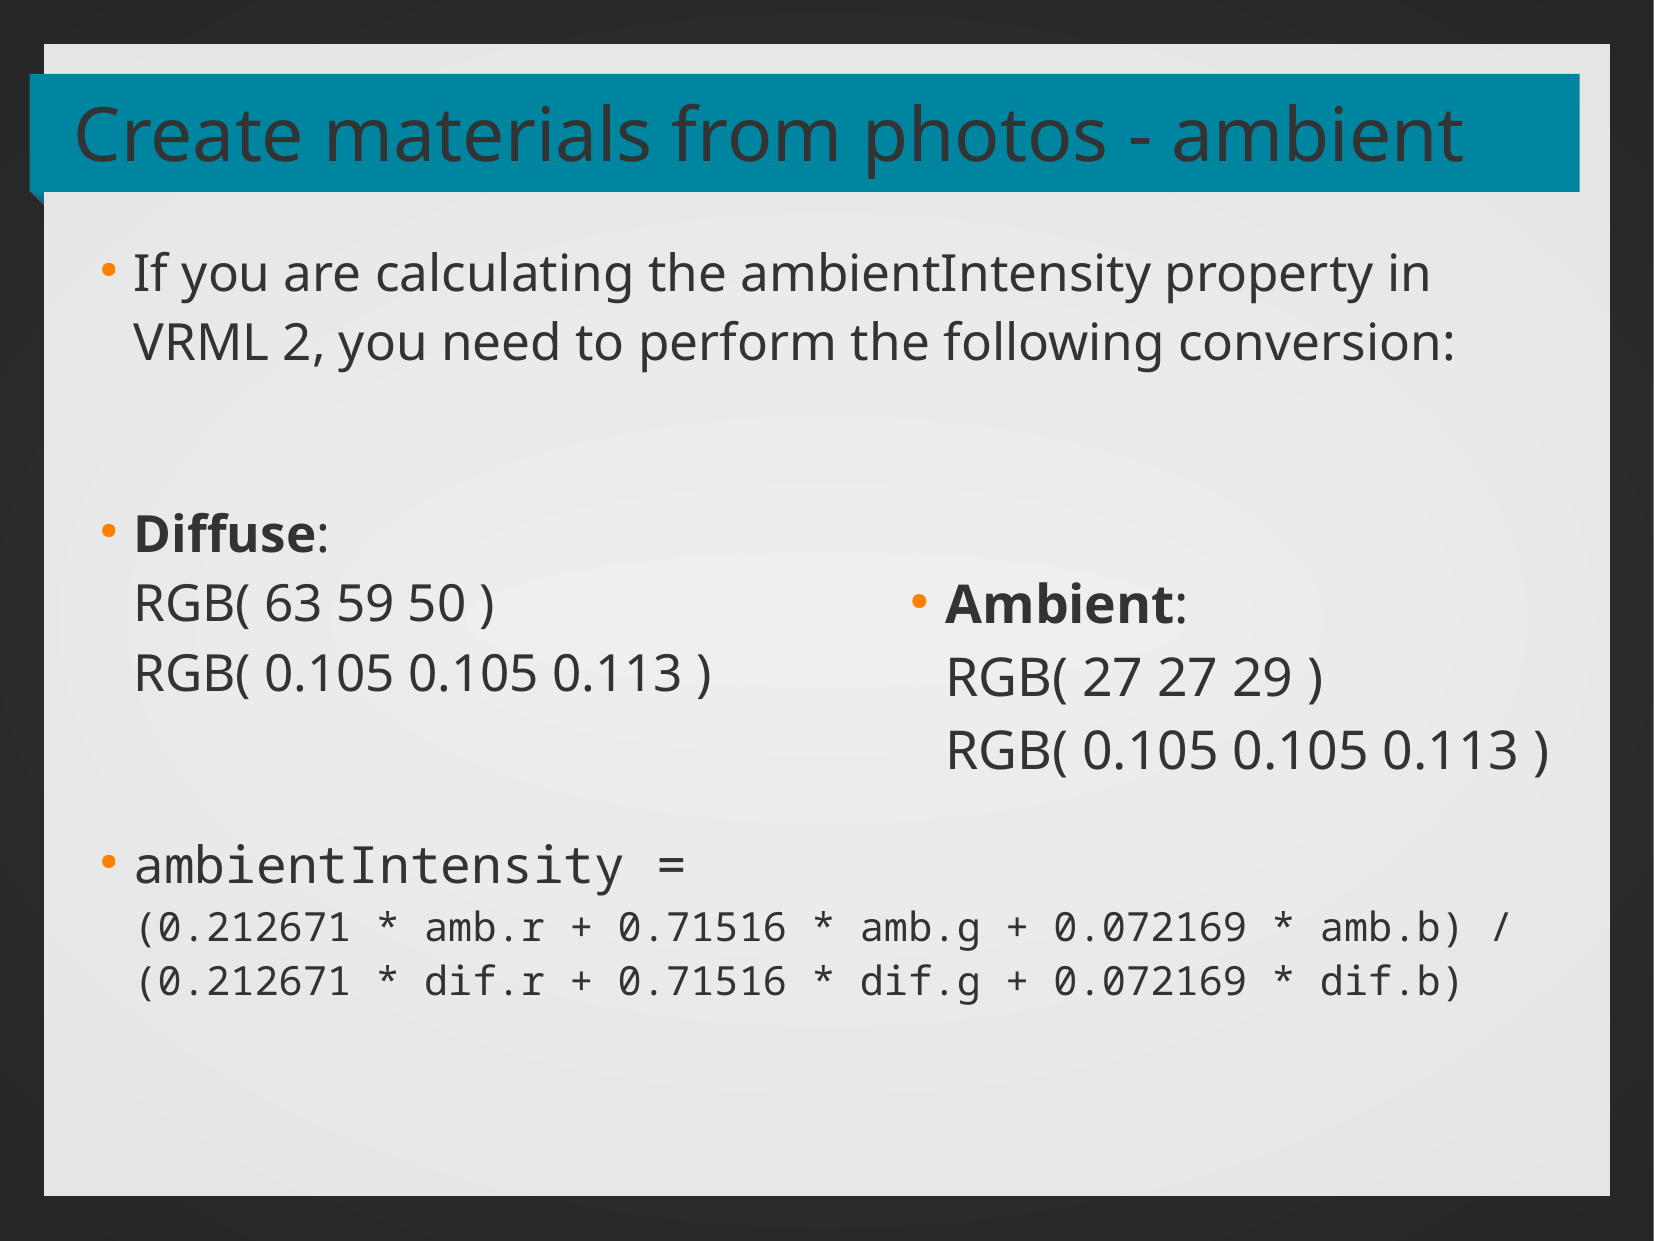

# Create materials from photos - ambient
If you are calculating the ambientIntensity property in VRML 2, you need to perform the following conversion:
Diffuse:
RGB( 63 59 50 )
RGB( 0.105 0.105 0.113 )
ambientIntensity =
(0.212671 * amb.r + 0.71516 * amb.g + 0.072169 * amb.b) /
(0.212671 * dif.r + 0.71516 * dif.g + 0.072169 * dif.b)
Ambient:
RGB( 27 27 29 )
RGB( 0.105 0.105 0.113 )